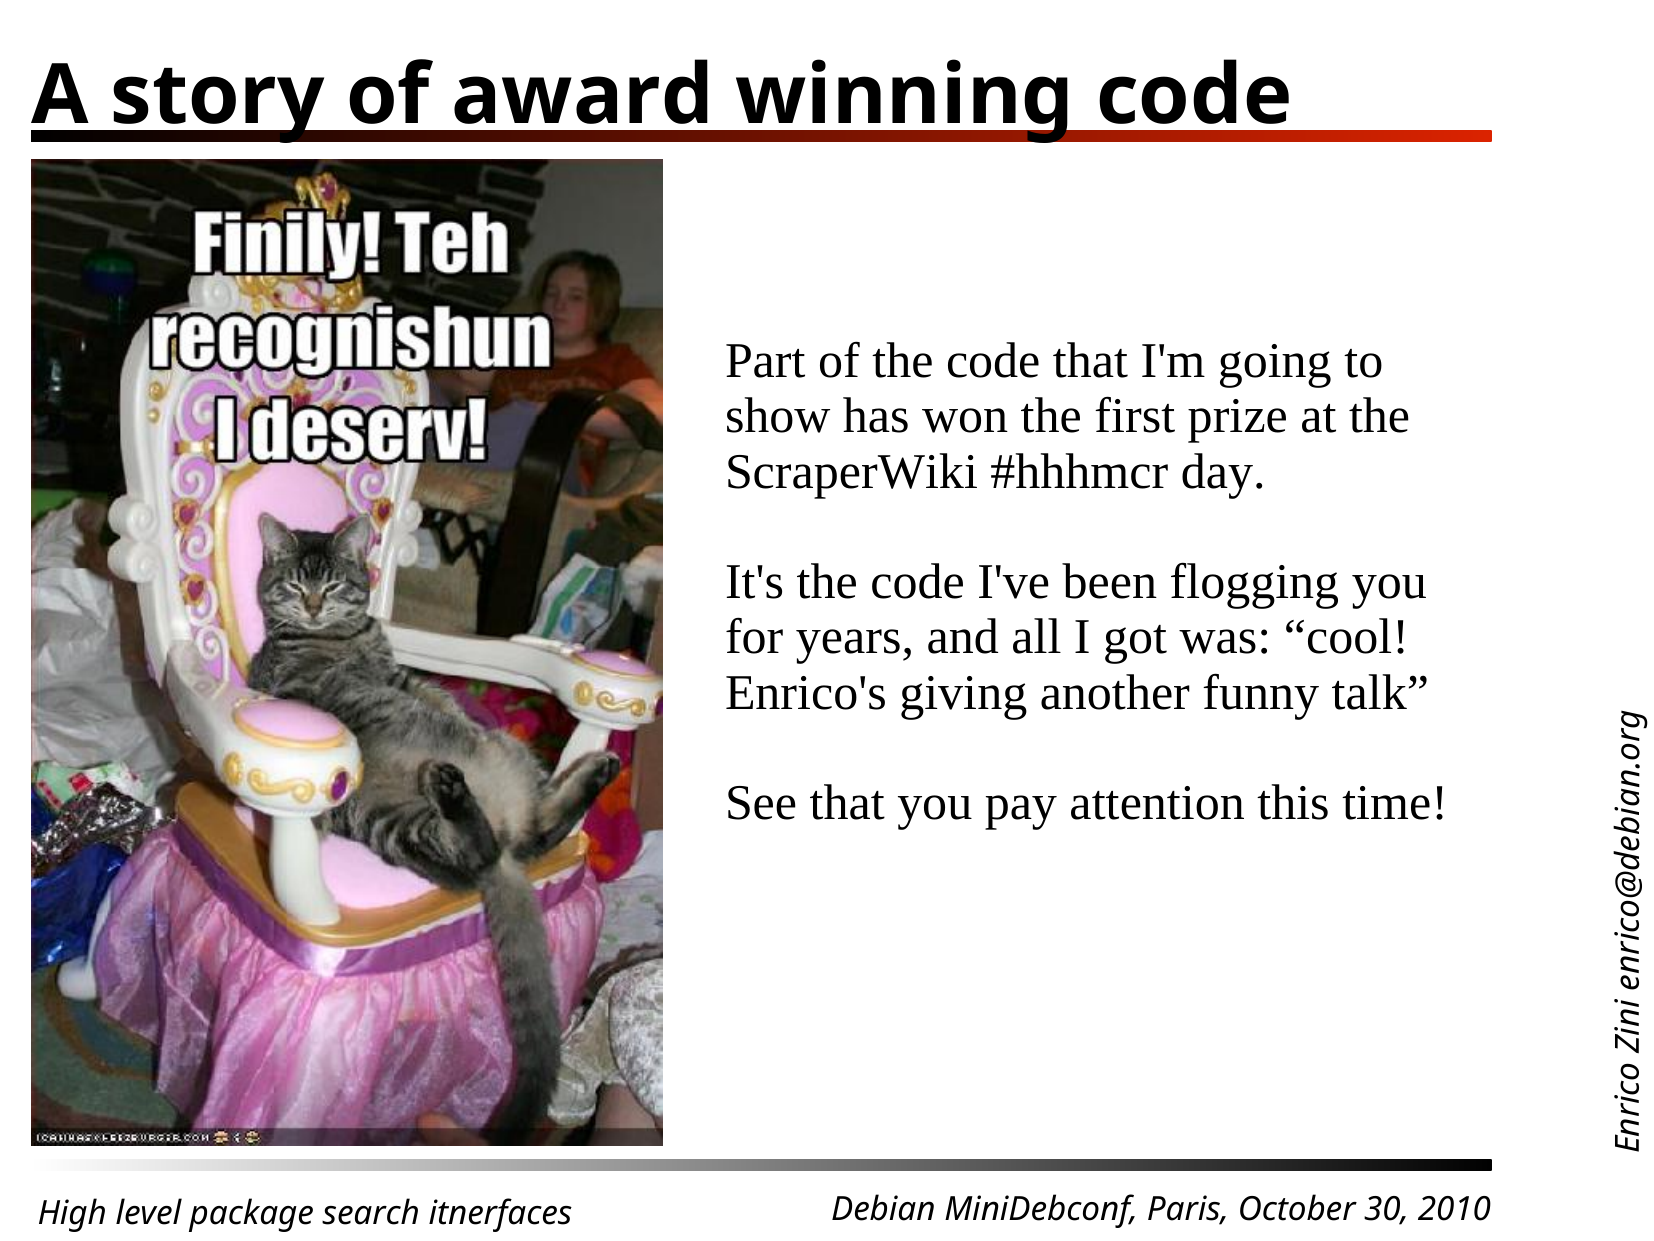

A story of award winning code
Part of the code that I'm going to show has won the first prize at the ScraperWiki #hhhmcr day.
It's the code I've been flogging you for years, and all I got was: “cool! Enrico's giving another funny talk”
See that you pay attention this time!